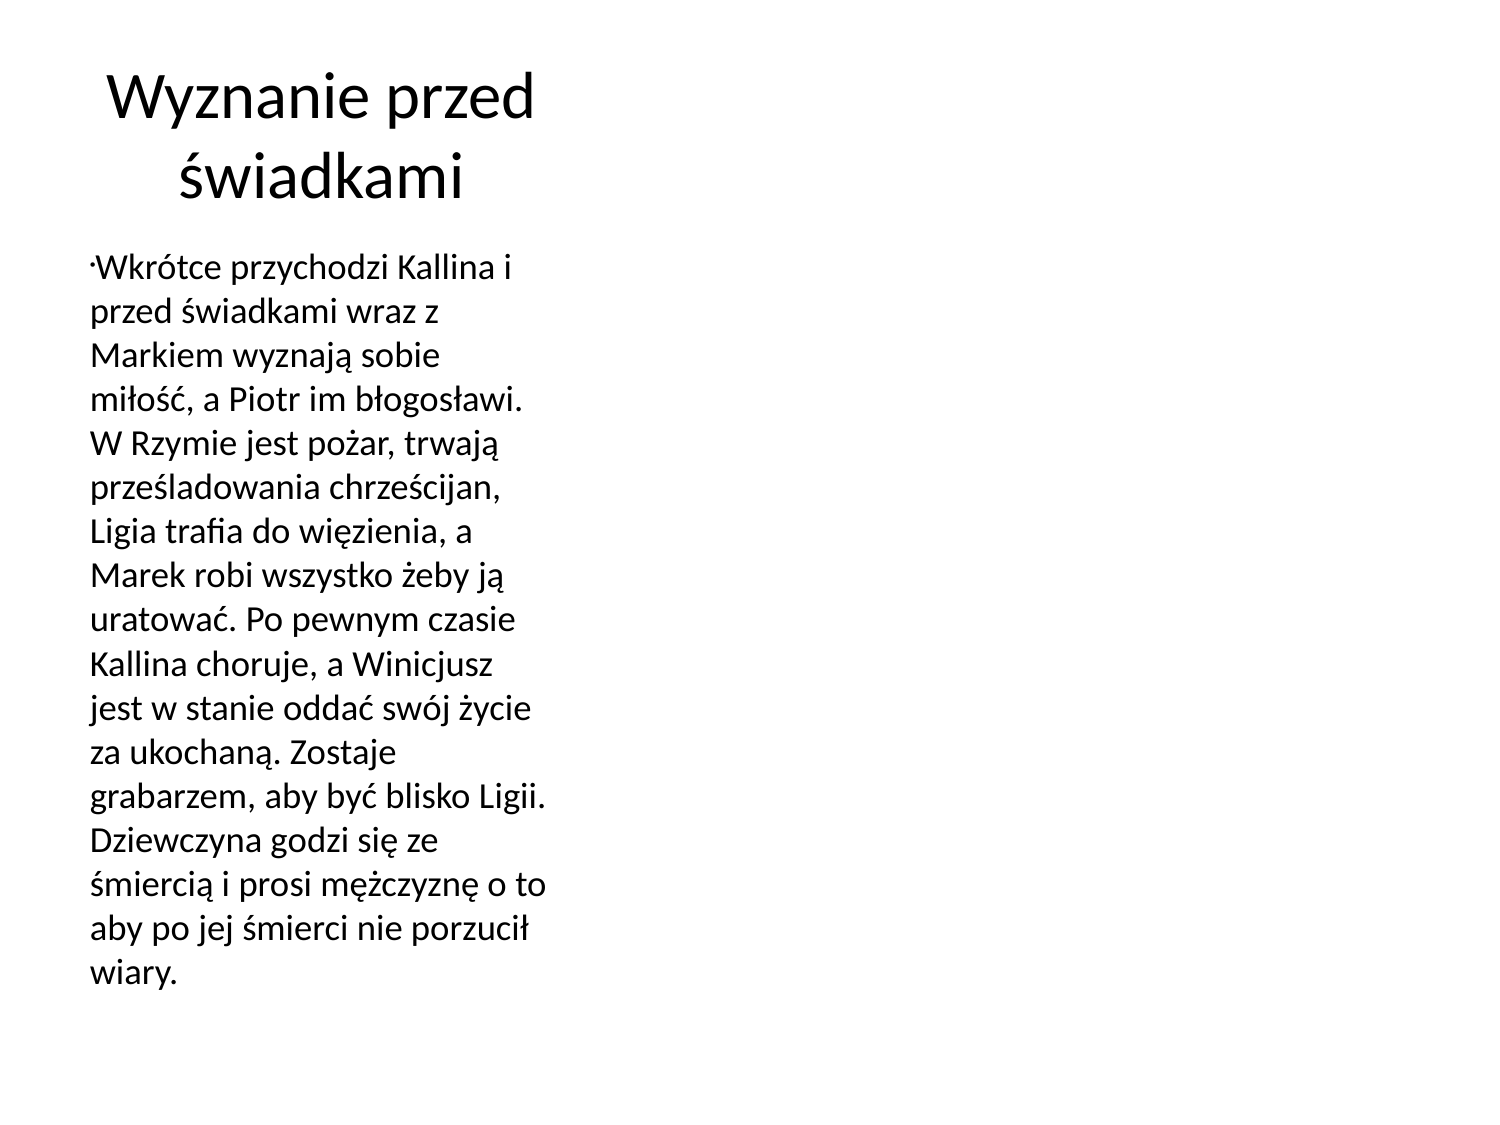

# Wyznanie przed świadkami
Wkrótce przychodzi Kallina i przed świadkami wraz z Markiem wyznają sobie miłość, a Piotr im błogosławi. W Rzymie jest pożar, trwają prześladowania chrześcijan, Ligia trafia do więzienia, a Marek robi wszystko żeby ją uratować. Po pewnym czasie Kallina choruje, a Winicjusz jest w stanie oddać swój życie za ukochaną. Zostaje grabarzem, aby być blisko Ligii. Dziewczyna godzi się ze śmiercią i prosi mężczyznę o to aby po jej śmierci nie porzucił wiary.